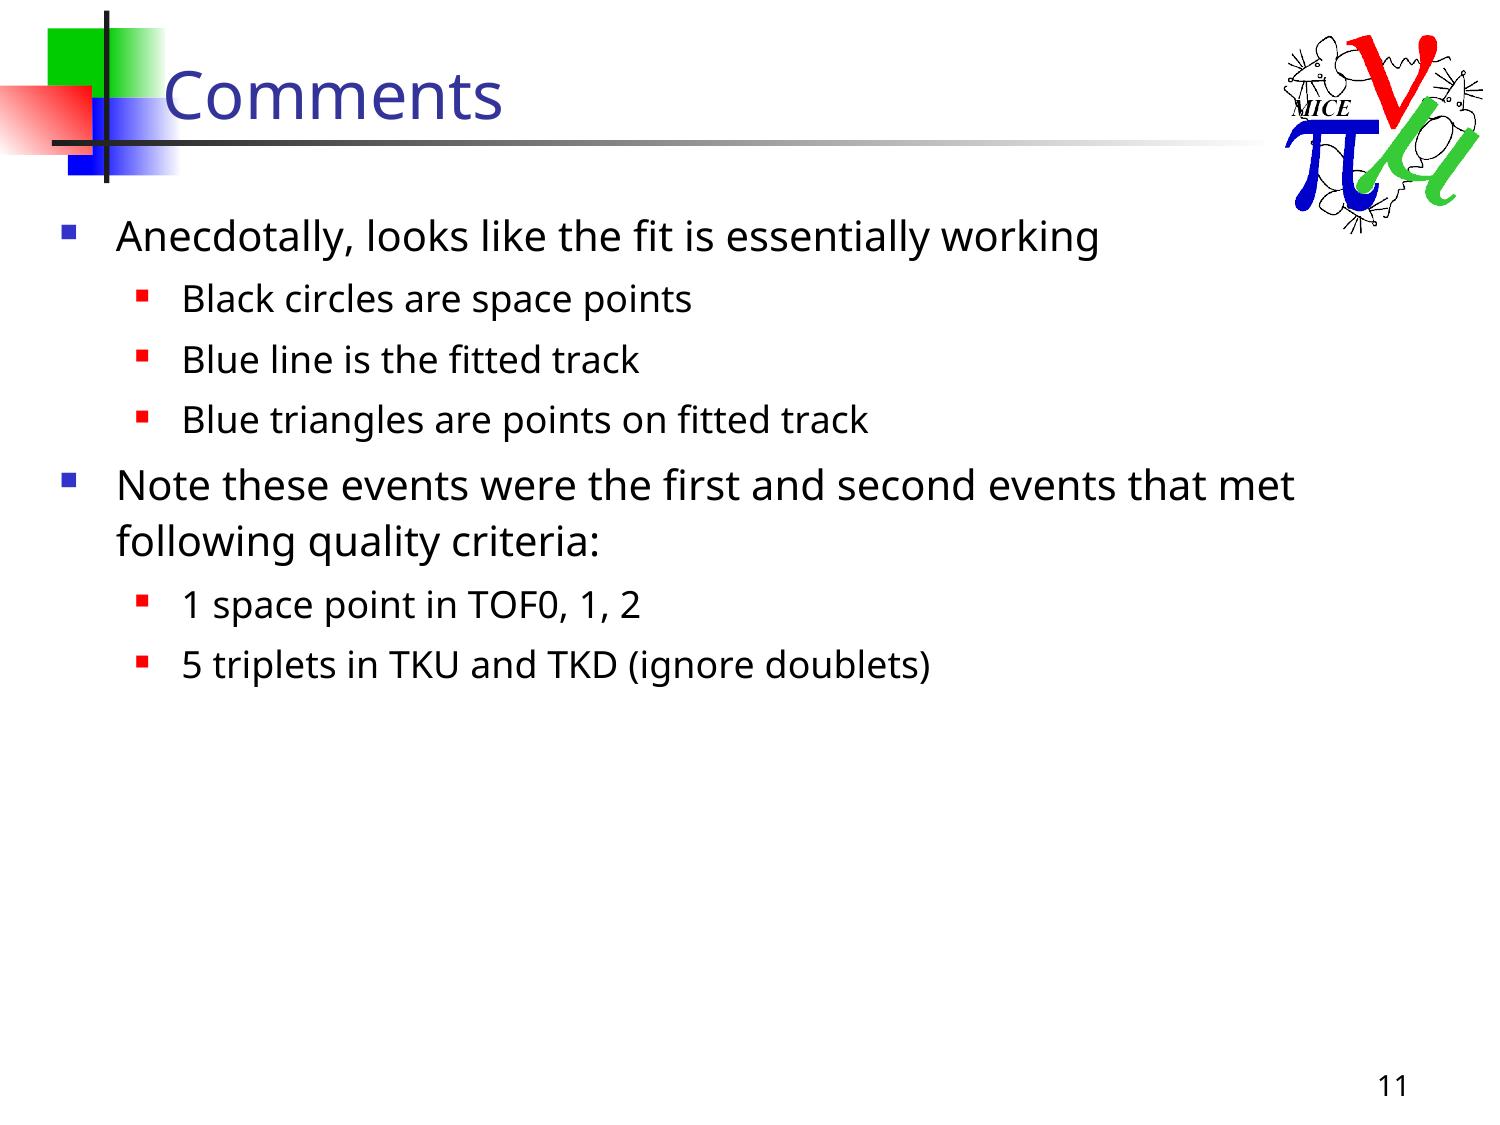

# Comments
Anecdotally, looks like the fit is essentially working
Black circles are space points
Blue line is the fitted track
Blue triangles are points on fitted track
Note these events were the first and second events that met following quality criteria:
1 space point in TOF0, 1, 2
5 triplets in TKU and TKD (ignore doublets)
11